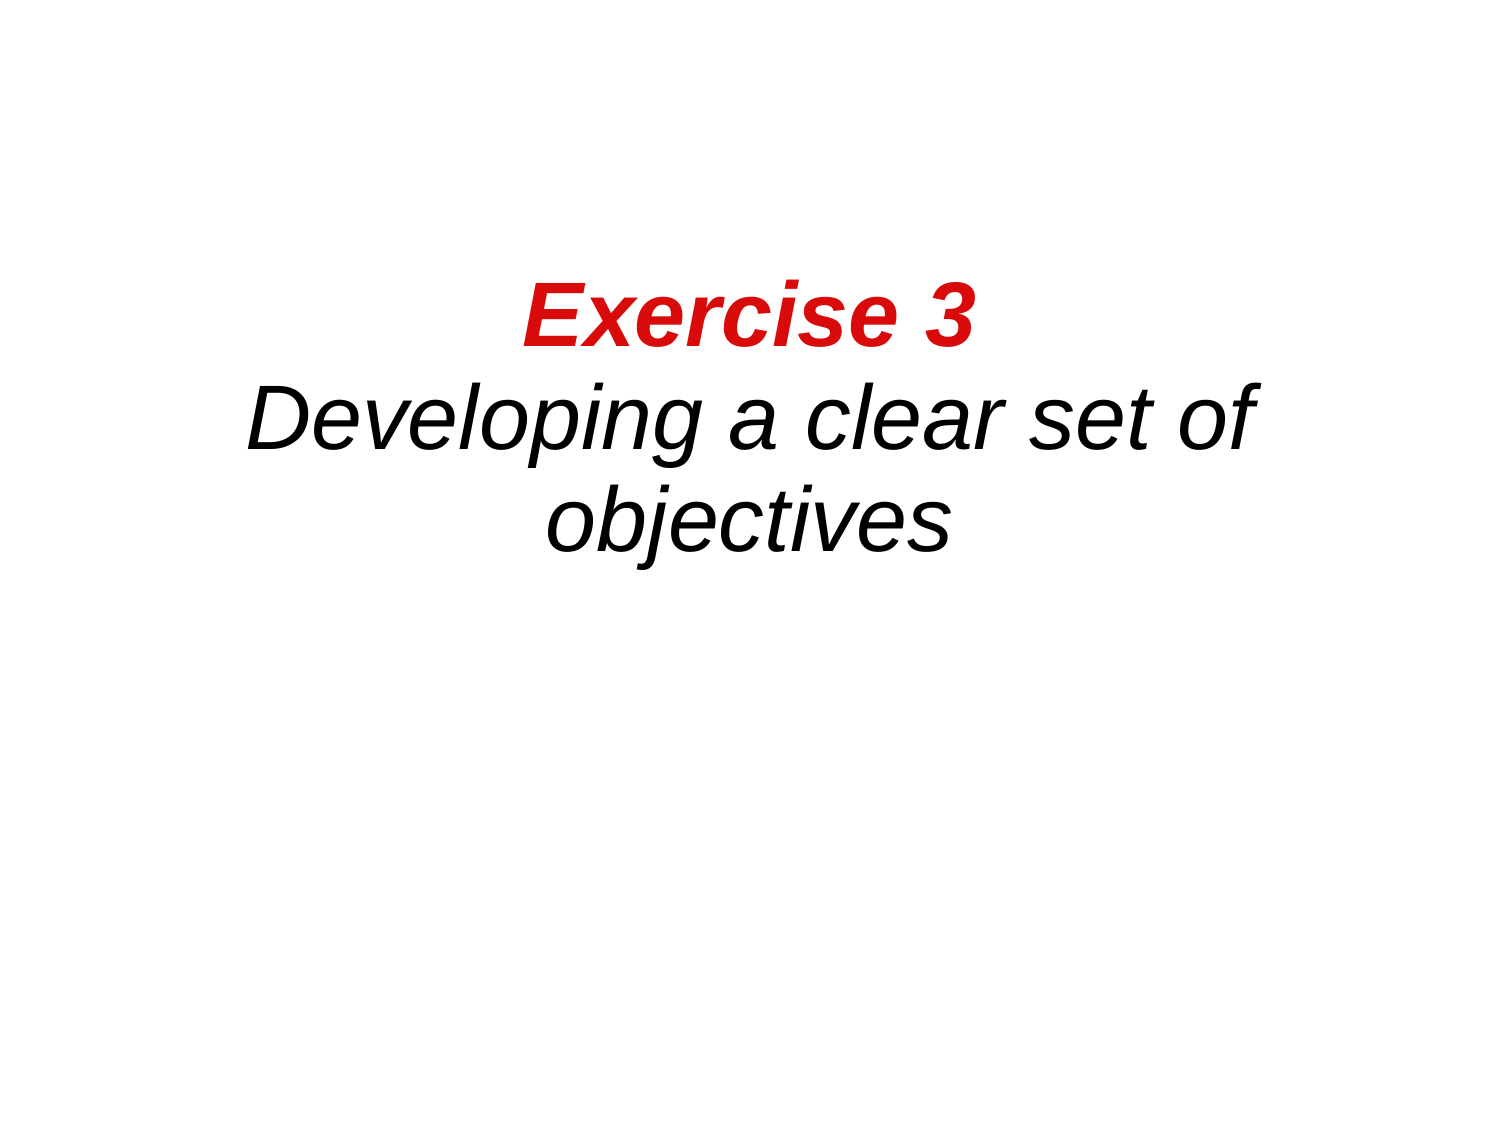

# Exercise 3 Developing a clear set of objectives